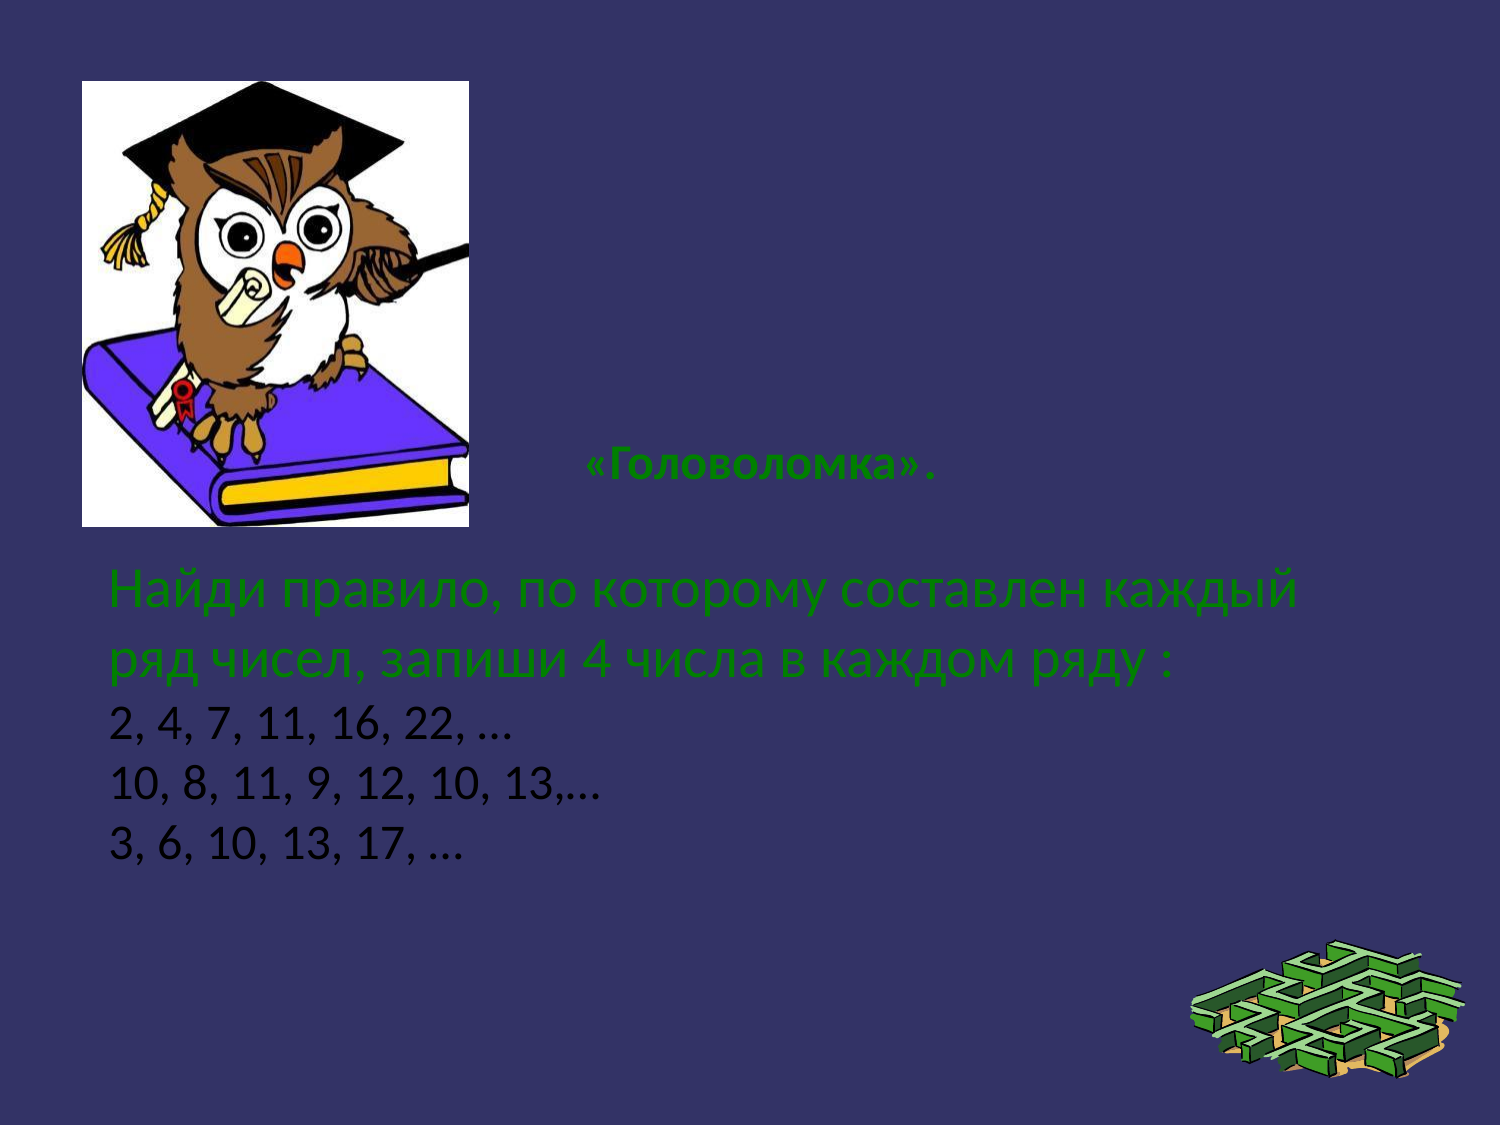

«Головоломка».
Найди правило, по которому составлен каждый ряд чисел, запиши 4 числа в каждом ряду :
2, 4, 7, 11, 16, 22, …
10, 8, 11, 9, 12, 10, 13,…
3, 6, 10, 13, 17, …